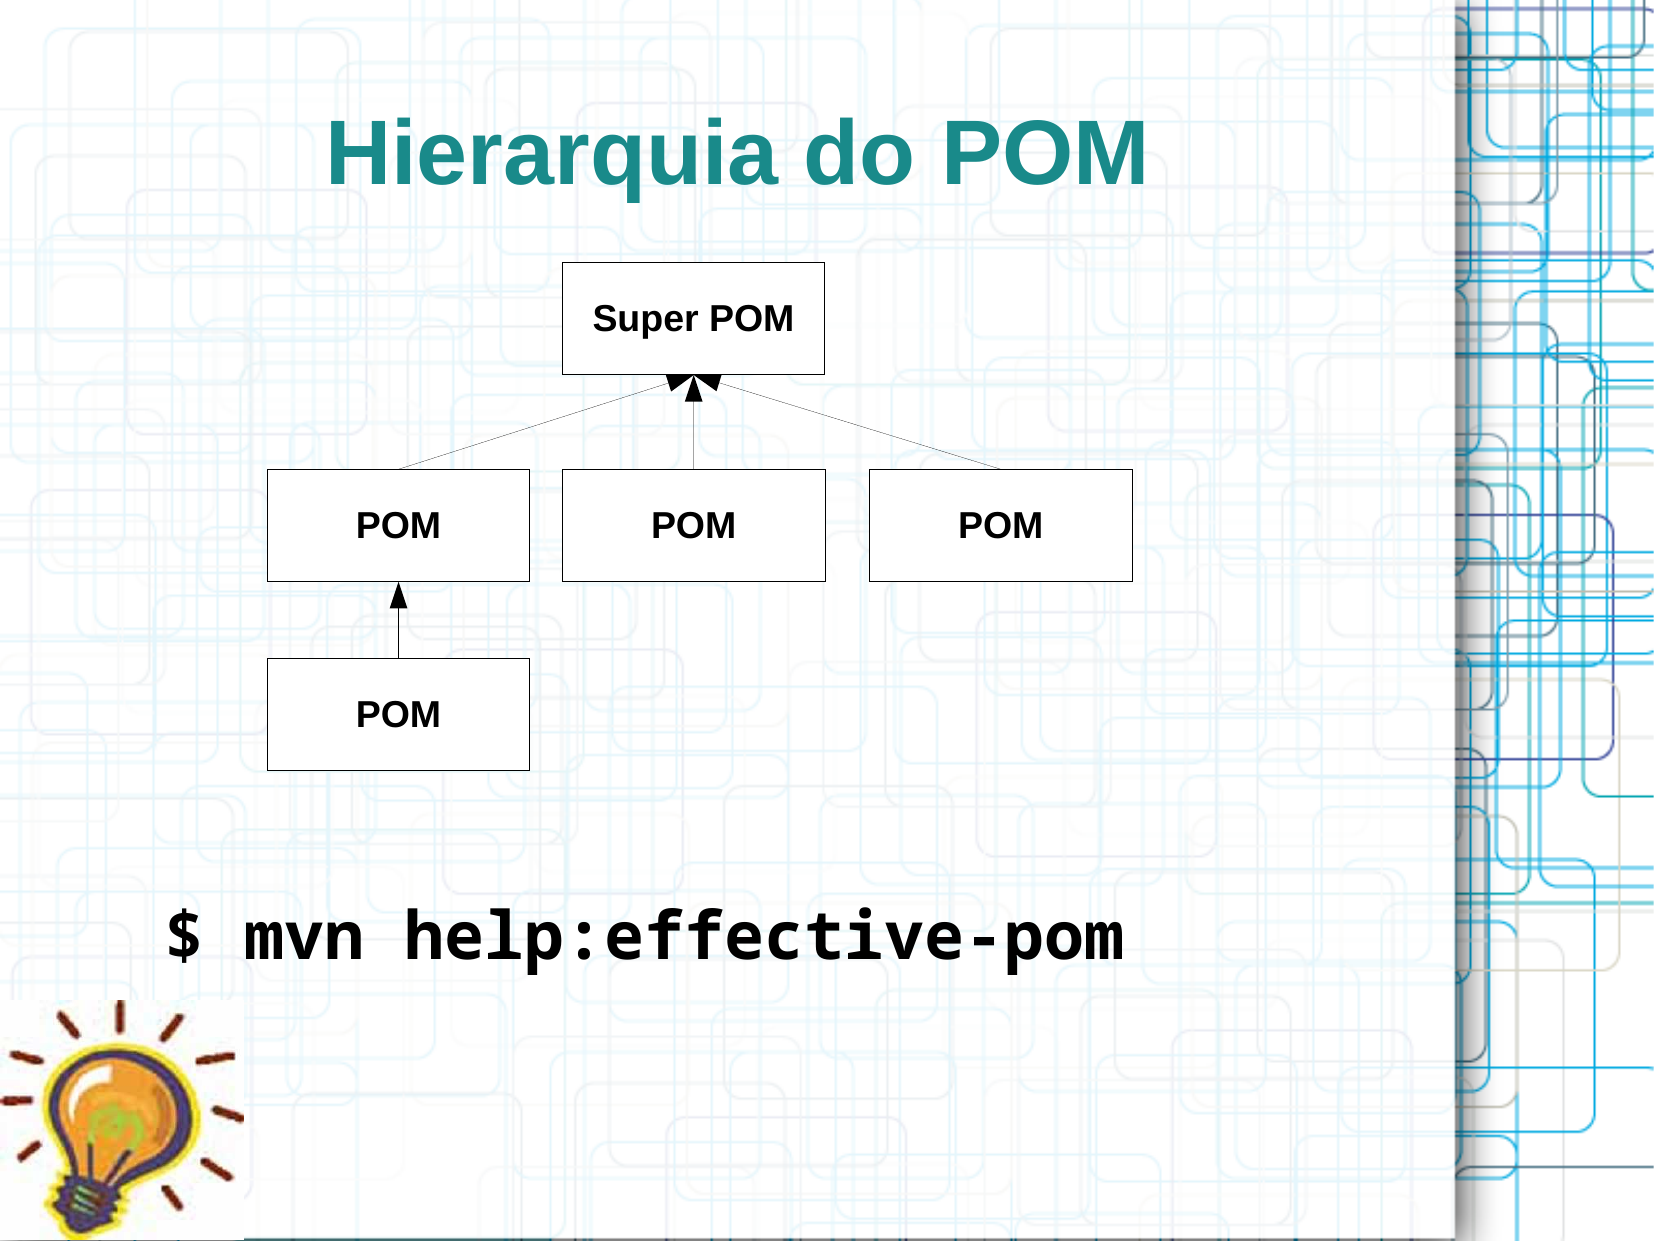

# Hierarquia do POM
Super POM
POM
POM
POM
POM
$ mvn help:effective-pom